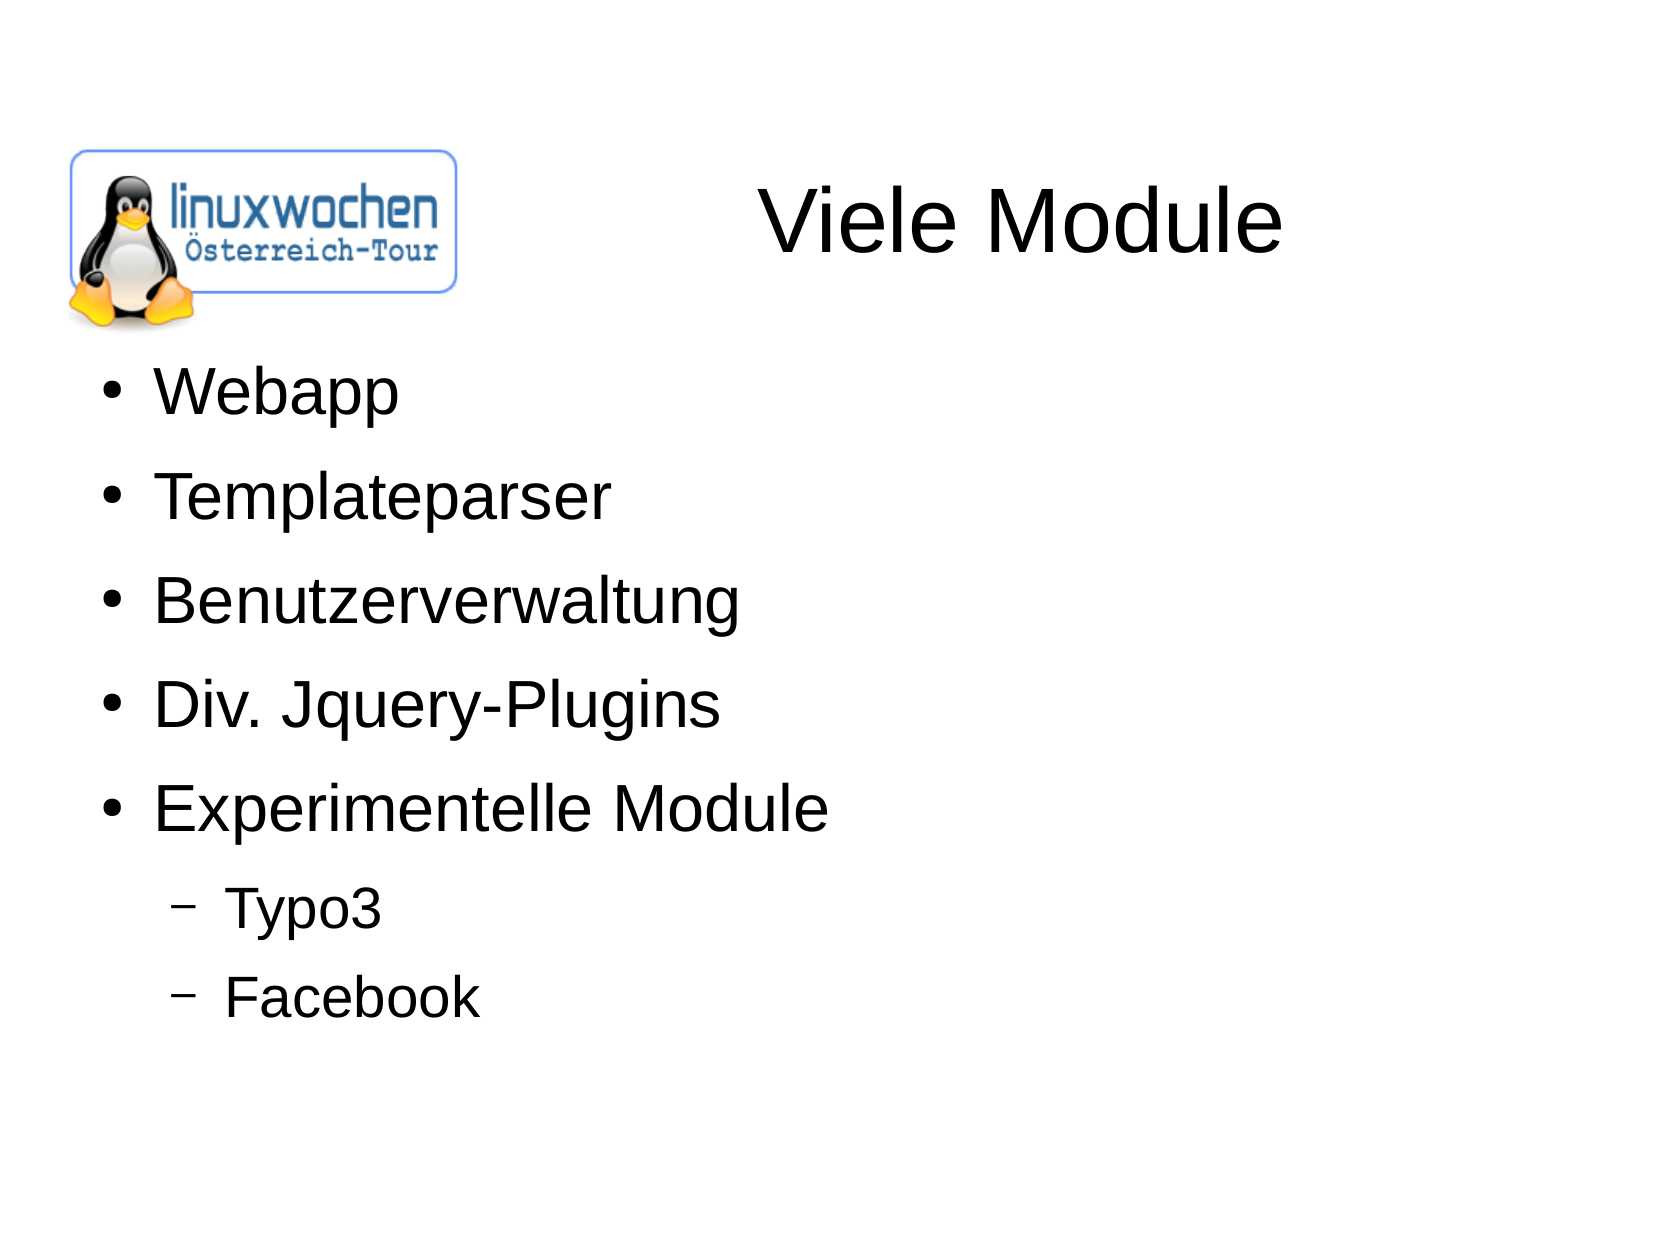

# Viele Module
Webapp
Templateparser
Benutzerverwaltung
Div. Jquery-Plugins
Experimentelle Module
Typo3
Facebook